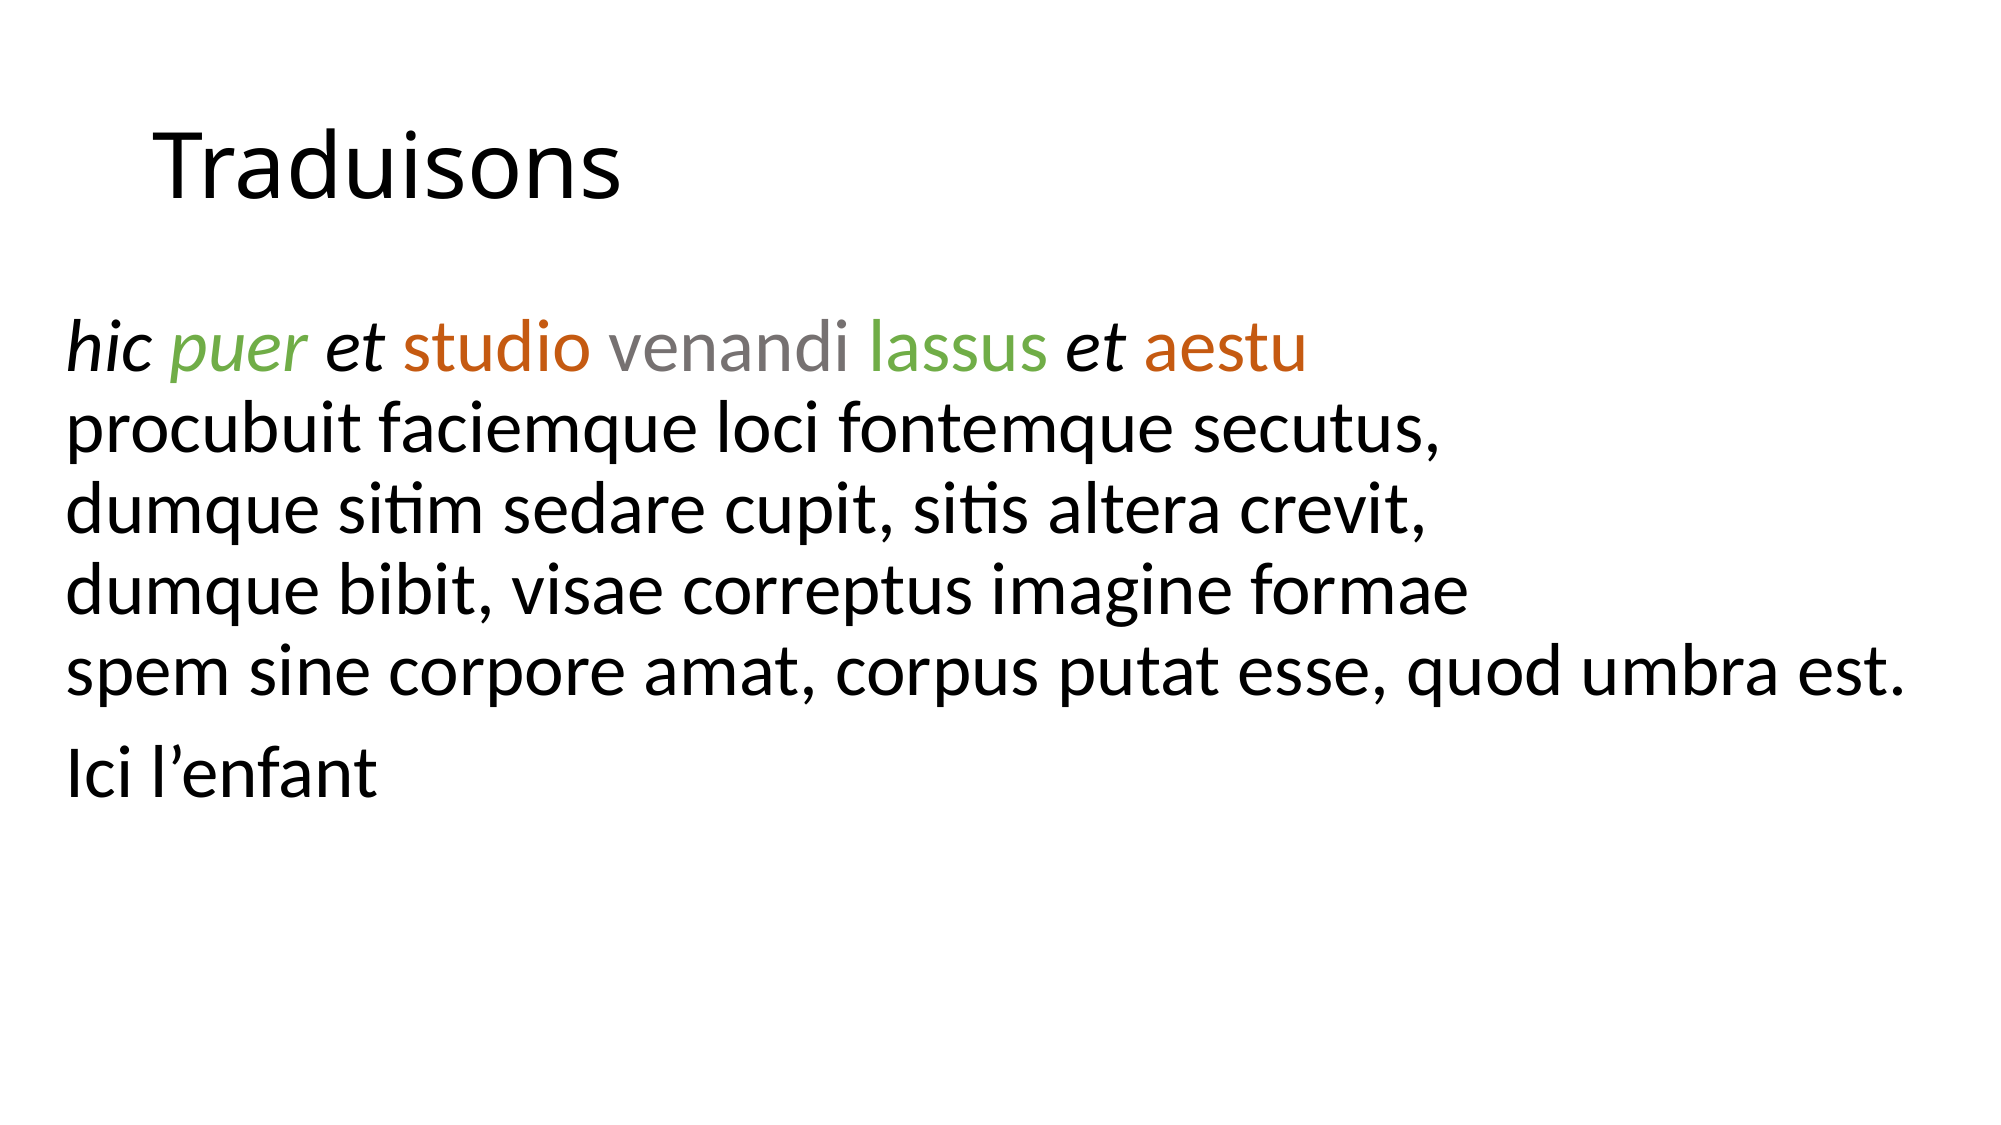

# Traduisons
hic puer et studio venandi lassus et aestu
procubuit faciemque loci fontemque secutus,
dumque sitim sedare cupit, sitis altera crevit,
dumque bibit, visae correptus imagine formae
spem sine corpore amat, corpus putat esse, quod umbra est.
Ici l’enfant